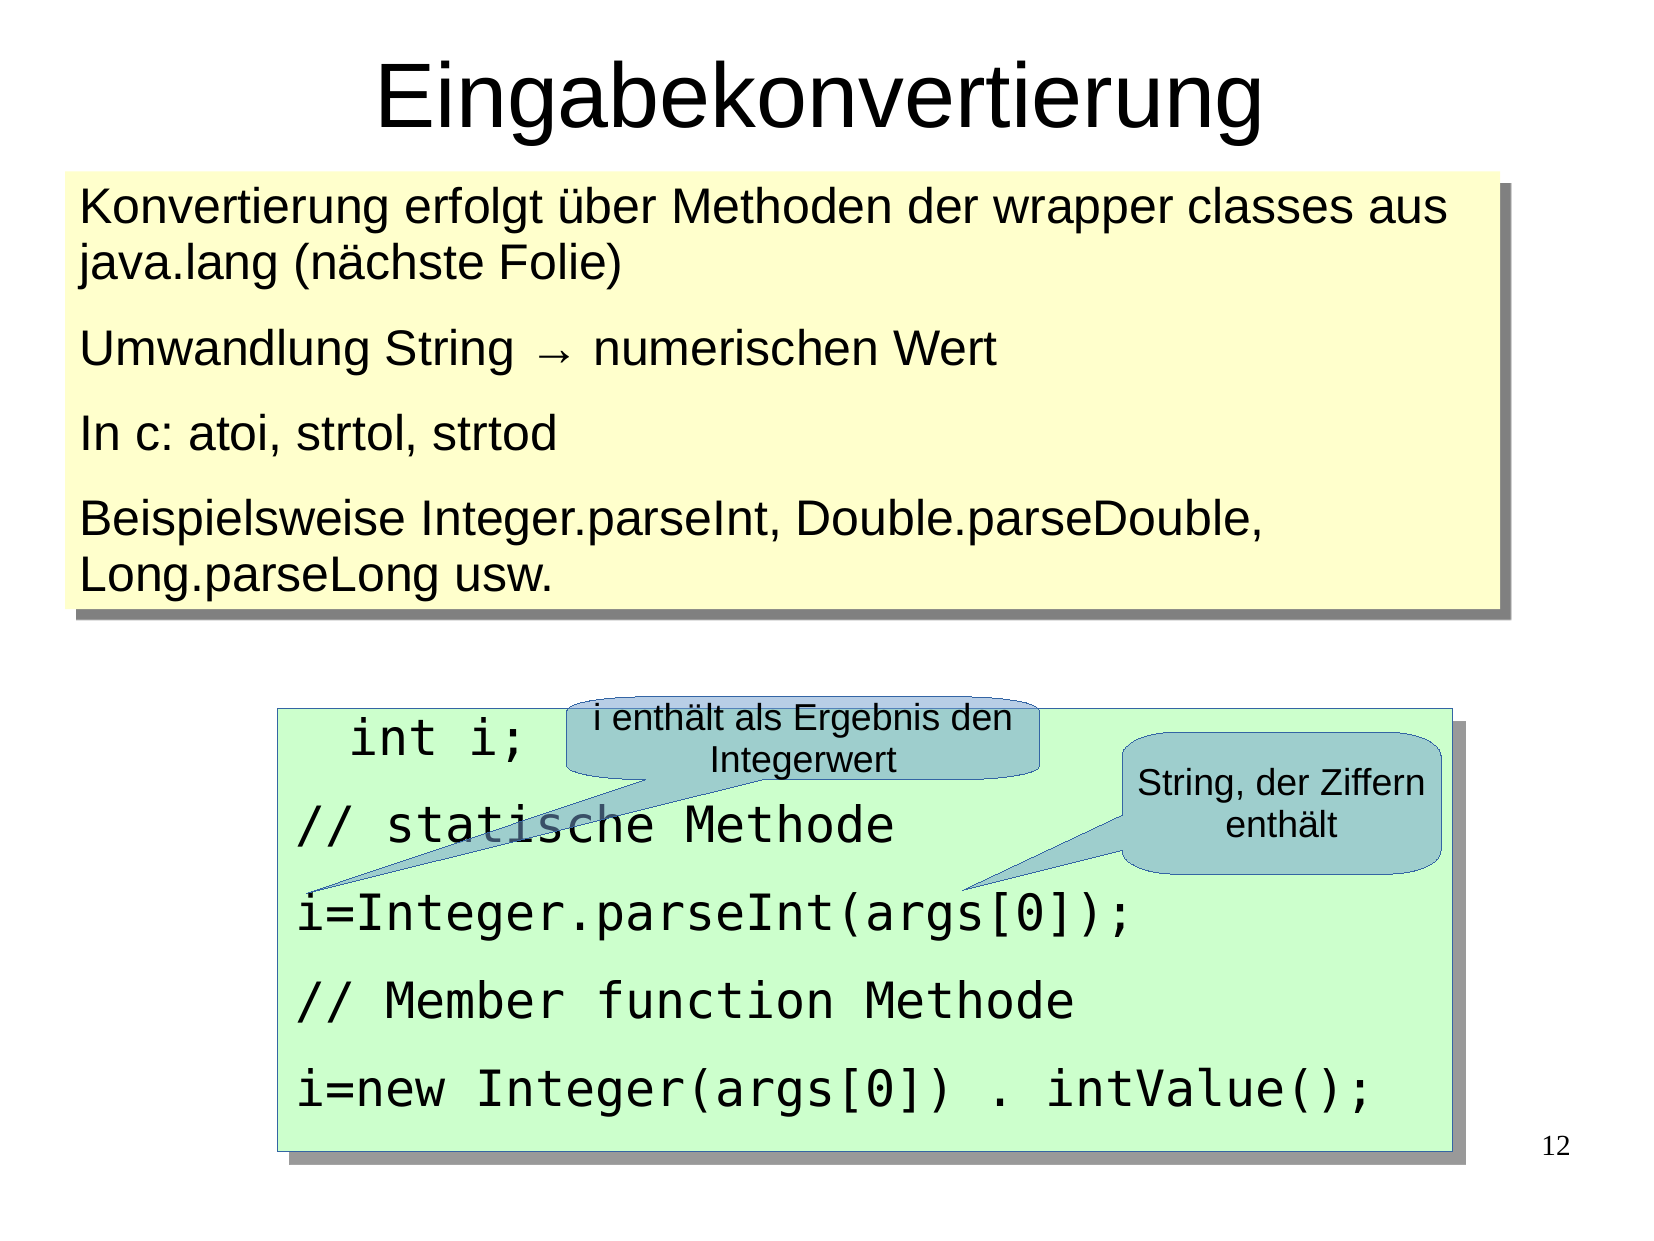

# Eingabekonvertierung
Konvertierung erfolgt über Methoden der wrapper classes aus java.lang (nächste Folie)
Umwandlung String → numerischen Wert
In c: atoi, strtol, strtod
Beispielsweise Integer.parseInt, Double.parseDouble, Long.parseLong usw.
i enthält als Ergebnis den
Integerwert
int i;
// statische Methode
i=Integer.parseInt(args[0]);
// Member function Methode
i=new Integer(args[0]) . intValue();
String, der Ziffern
enthält
12